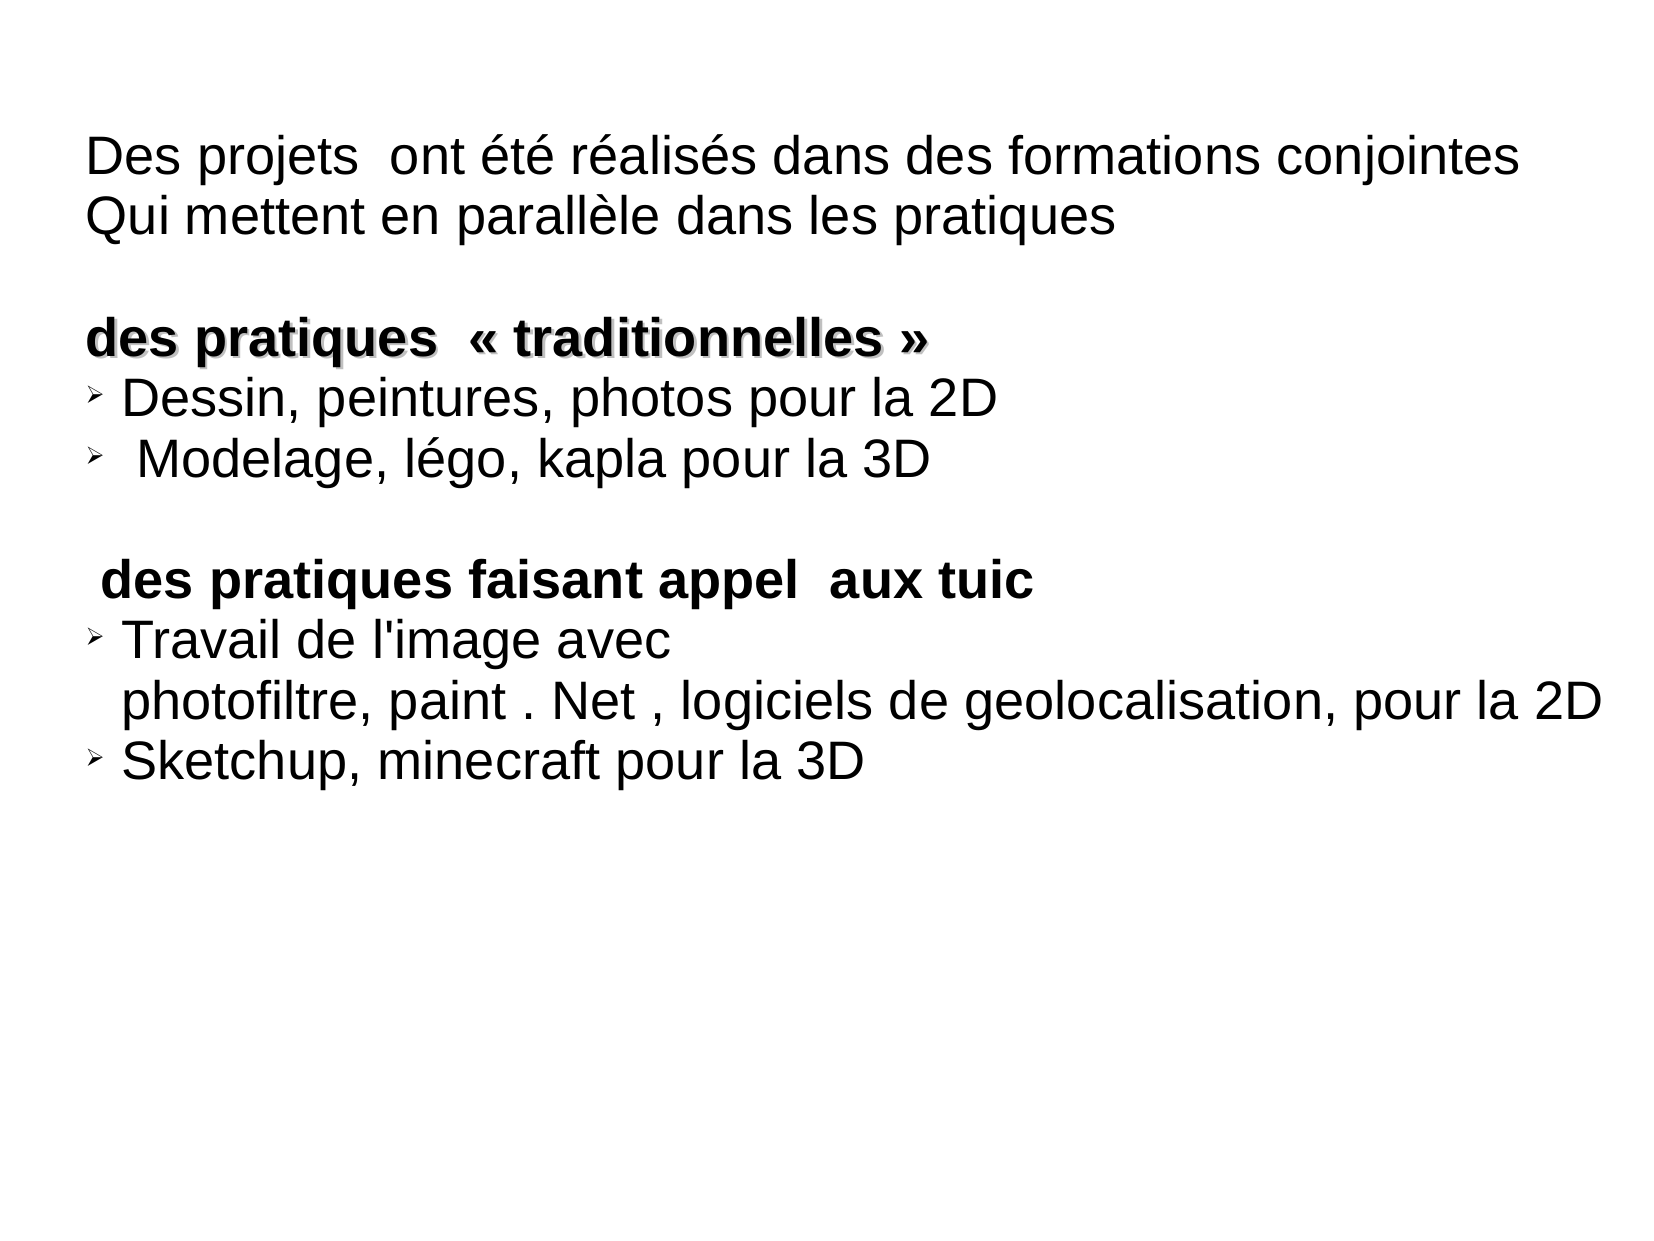

Des projets ont été réalisés dans des formations conjointes
Qui mettent en parallèle dans les pratiques
des pratiques  « traditionnelles »
Dessin, peintures, photos pour la 2D
 Modelage, légo, kapla pour la 3D
 des pratiques faisant appel aux tuic
Travail de l'image avec
photofiltre, paint . Net , logiciels de geolocalisation, pour la 2D
Sketchup, minecraft pour la 3D